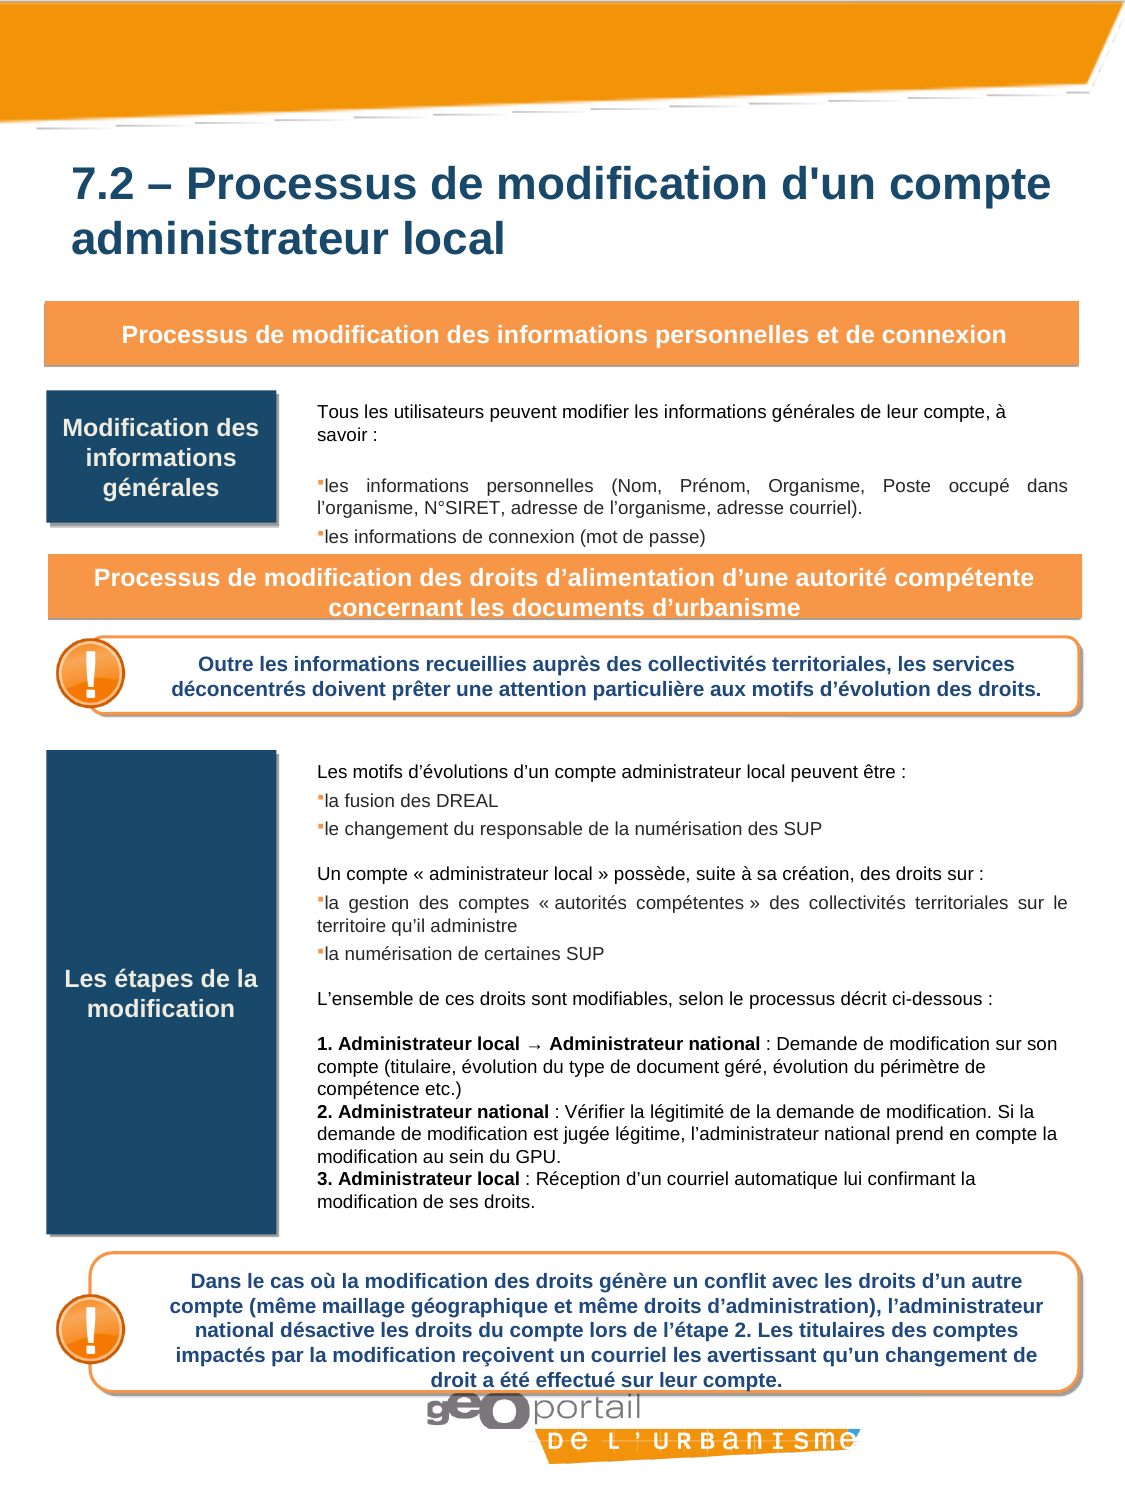

# 7.2 – Processus de modification d'un compte administrateur local
 Processus de modification des informations personnelles et de connexion
Modification des informations générales
Tous les utilisateurs peuvent modifier les informations générales de leur compte, à savoir :
les informations personnelles (Nom, Prénom, Organisme, Poste occupé dans l’organisme, N°SIRET, adresse de l’organisme, adresse courriel).
les informations de connexion (mot de passe)
Processus de modification des droits d’alimentation d’une autorité compétente concernant les documents d’urbanisme
Outre les informations recueillies auprès des collectivités territoriales, les services déconcentrés doivent prêter une attention particulière aux motifs d’évolution des droits.
Les étapes de la modification
Les motifs d’évolutions d’un compte administrateur local peuvent être :
la fusion des DREAL
le changement du responsable de la numérisation des SUP
Un compte « administrateur local » possède, suite à sa création, des droits sur :
la gestion des comptes « autorités compétentes » des collectivités territoriales sur le territoire qu’il administre
la numérisation de certaines SUP
L’ensemble de ces droits sont modifiables, selon le processus décrit ci-dessous :
1. Administrateur local → Administrateur national : Demande de modification sur son compte (titulaire, évolution du type de document géré, évolution du périmètre de compétence etc.)
2. Administrateur national : Vérifier la légitimité de la demande de modification. Si la demande de modification est jugée légitime, l’administrateur national prend en compte la modification au sein du GPU.
3. Administrateur local : Réception d’un courriel automatique lui confirmant la modification de ses droits.
Dans le cas où la modification des droits génère un conflit avec les droits d’un autre compte (même maillage géographique et même droits d’administration), l’administrateur national désactive les droits du compte lors de l’étape 2. Les titulaires des comptes impactés par la modification reçoivent un courriel les avertissant qu’un changement de droit a été effectué sur leur compte.